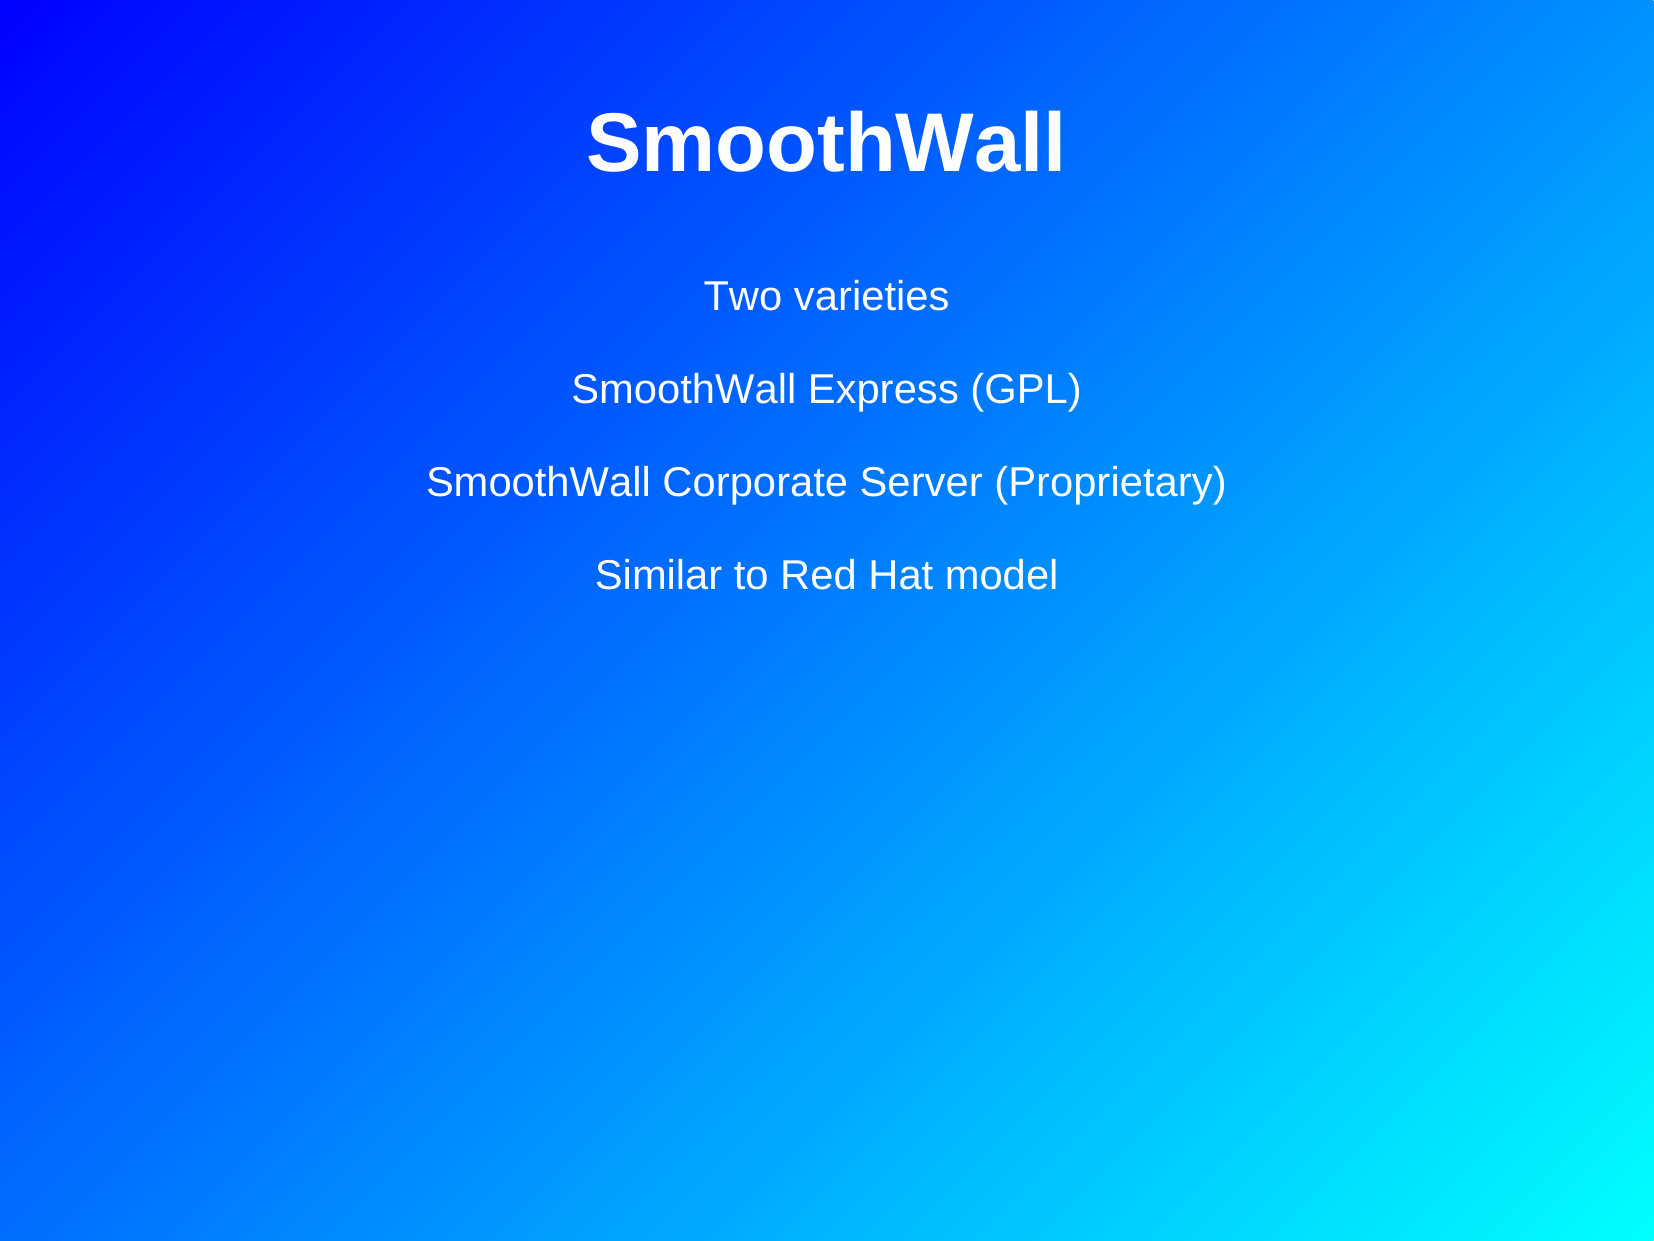

SmoothWall
Two varieties
SmoothWall Express (GPL)
SmoothWall Corporate Server (Proprietary)
Similar to Red Hat model